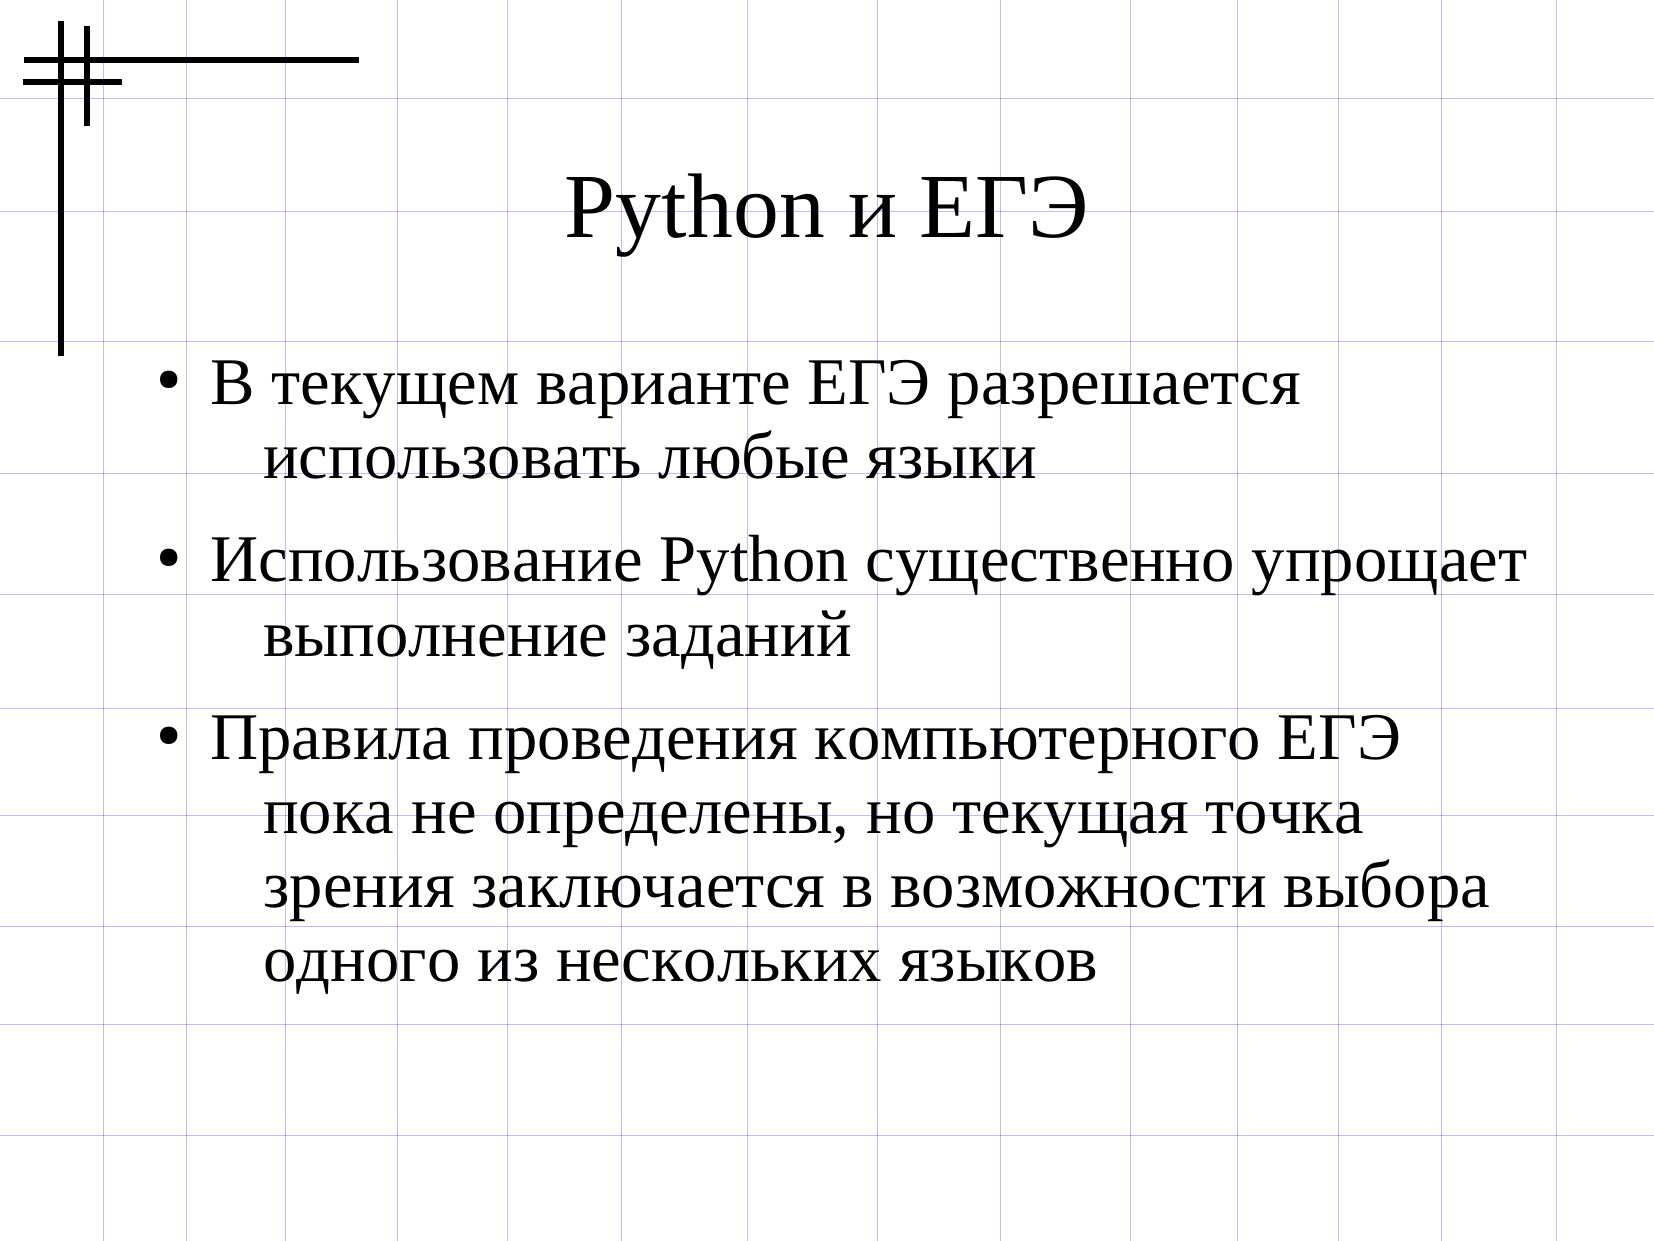

# Python и ЕГЭ
В текущем варианте ЕГЭ разрешается использовать любые языки
Использование Python существенно упрощает выполнение заданий
Правила проведения компьютерного ЕГЭ пока не определены, но текущая точка зрения заключается в возможности выбора одного из нескольких языков